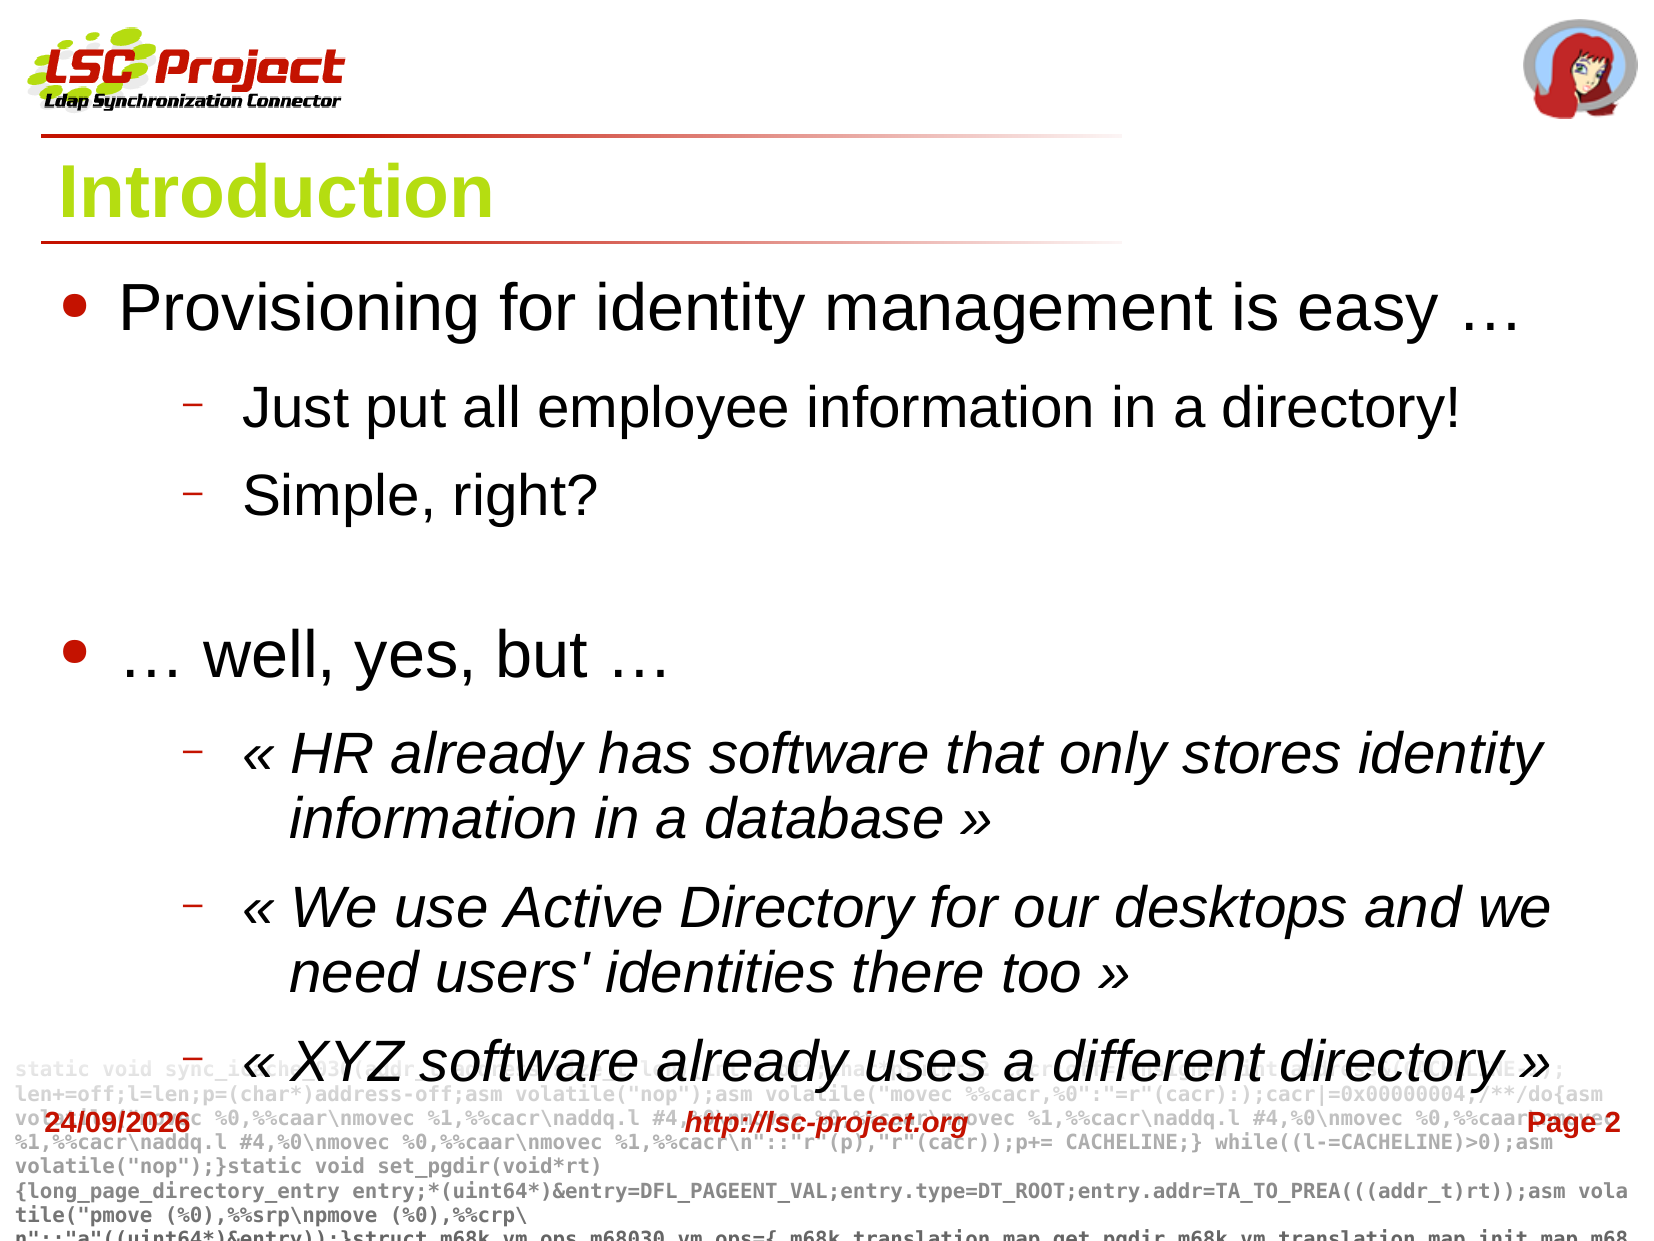

# Introduction
Provisioning for identity management is easy …
Just put all employee information in a directory!
Simple, right?
… well, yes, but …
« HR already has software that only stores identity information in a database »
« We use Active Directory for our desktops and we need users' identities there too »
« XYZ software already uses a different directory »